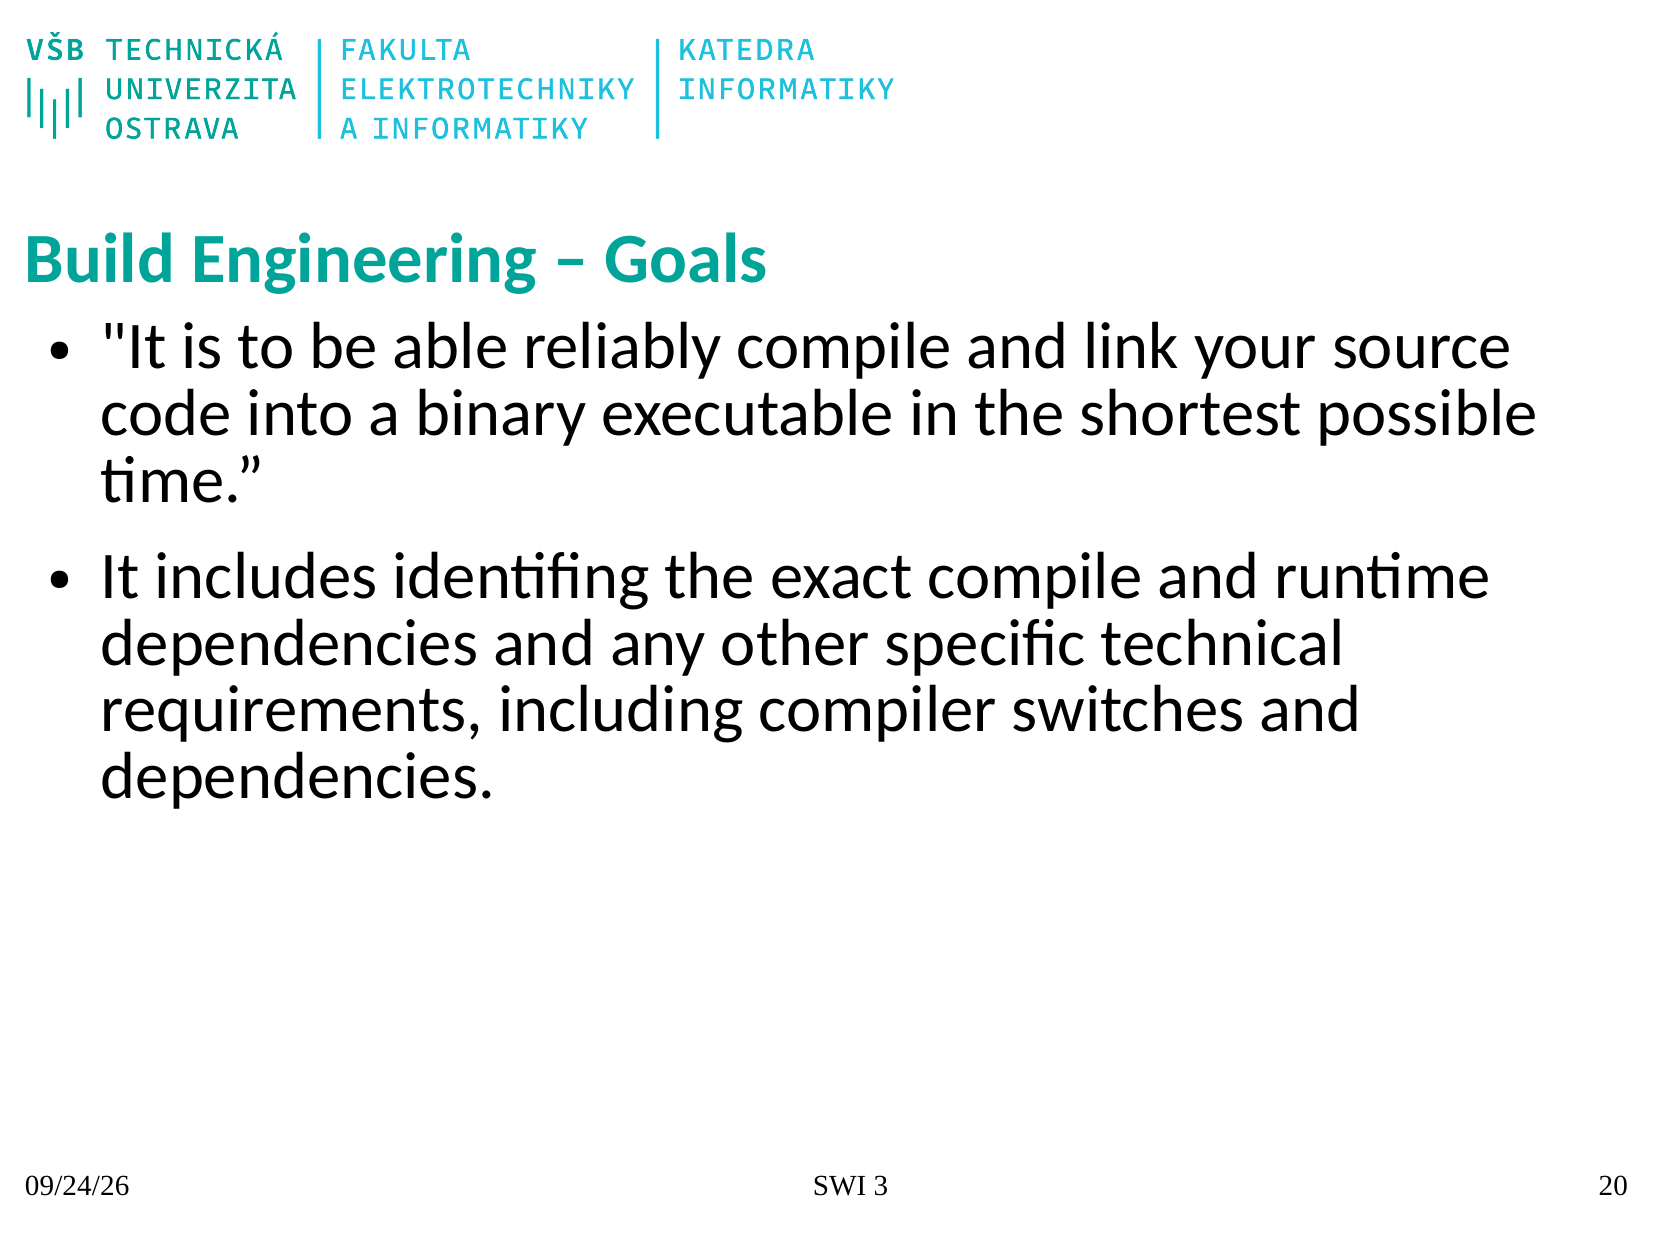

# Build Engineering – Goals
"It is to be able reliably compile and link your source code into a binary executable in the shortest possible time.”
It includes identifing the exact compile and runtime dependencies and any other specific technical requirements, including compiler switches and dependencies.
SWI 3
20